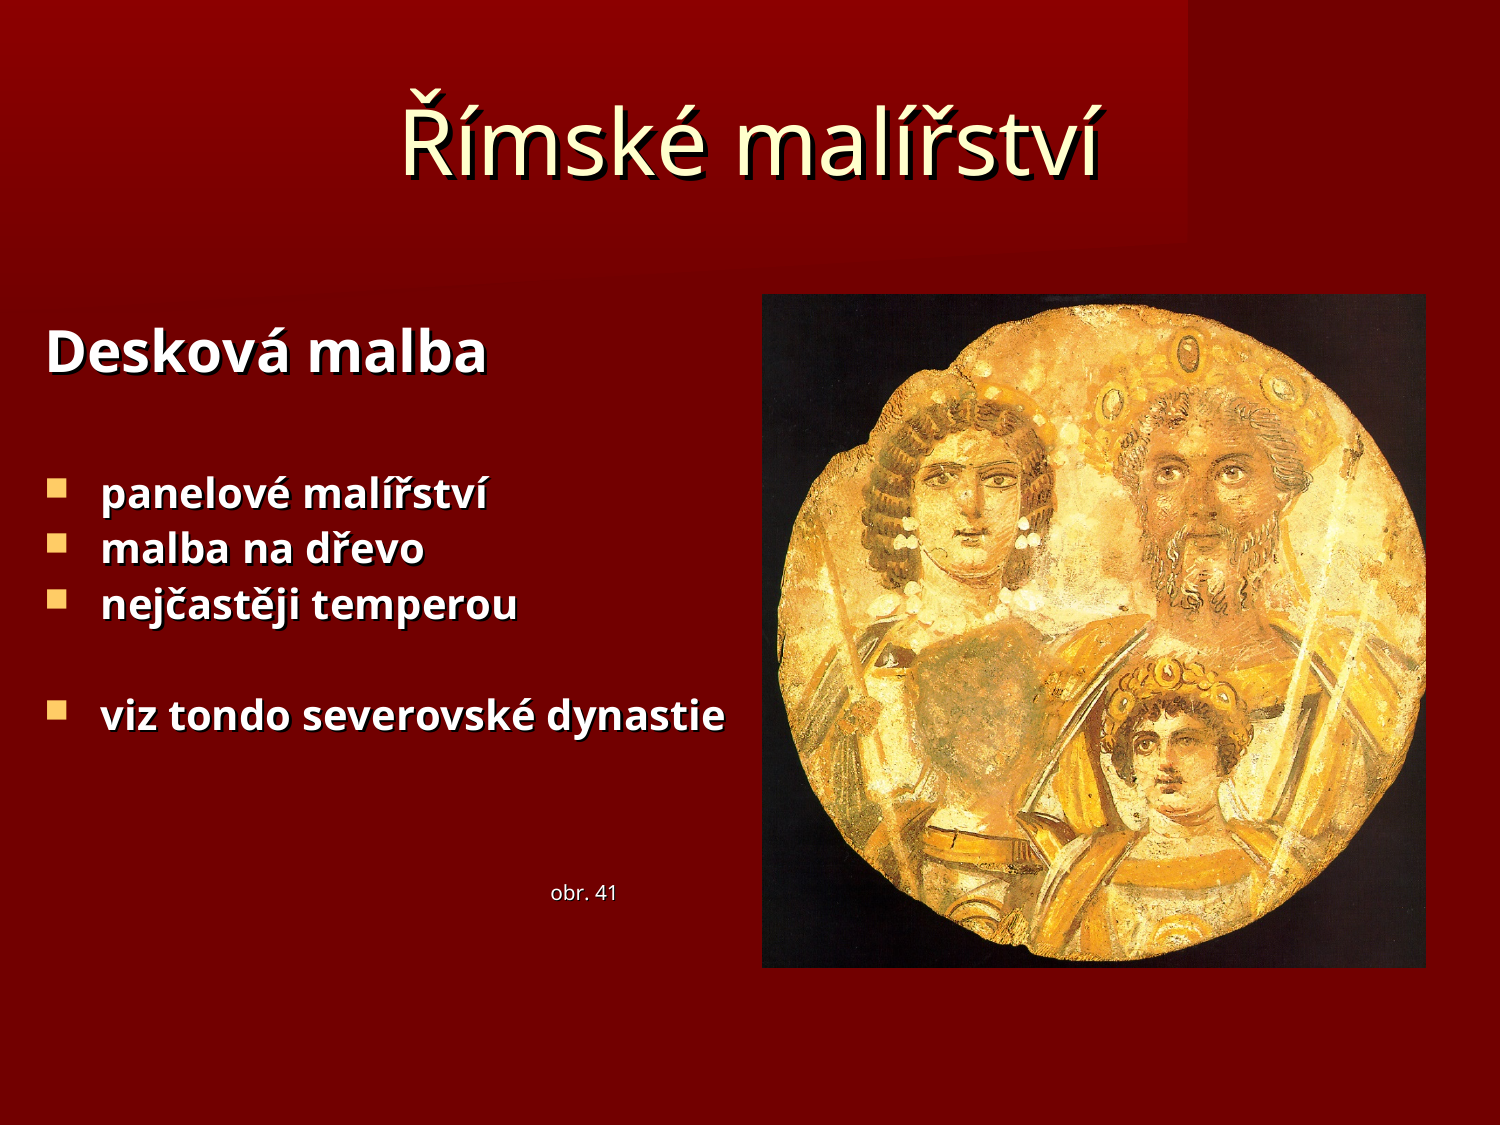

# Římské malířství
Desková malba
panelové malířství
malba na dřevo
nejčastěji temperou
viz tondo severovské dynastie
 obr. 41